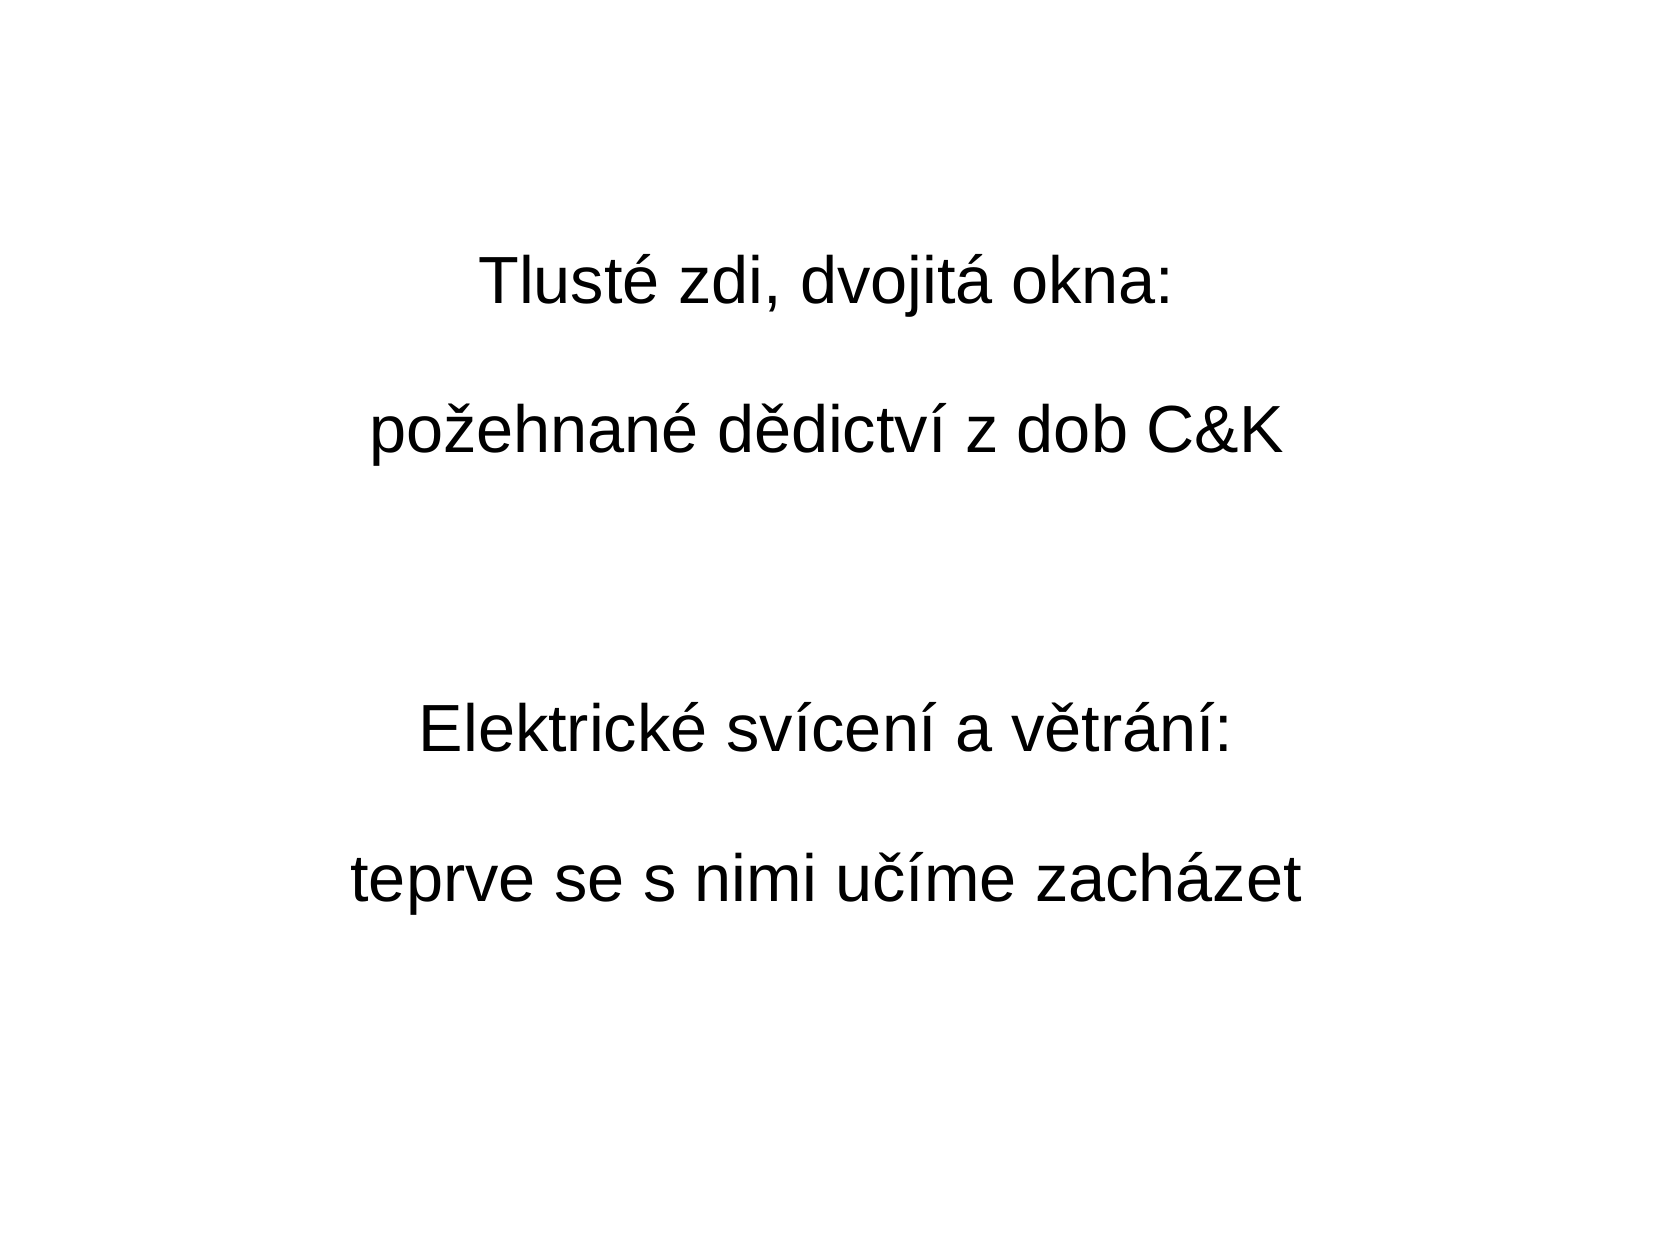

# Tlusté zdi, dvojitá okna:
požehnané dědictví z dob C&K
Elektrické svícení a větrání:
teprve se s nimi učíme zacházet